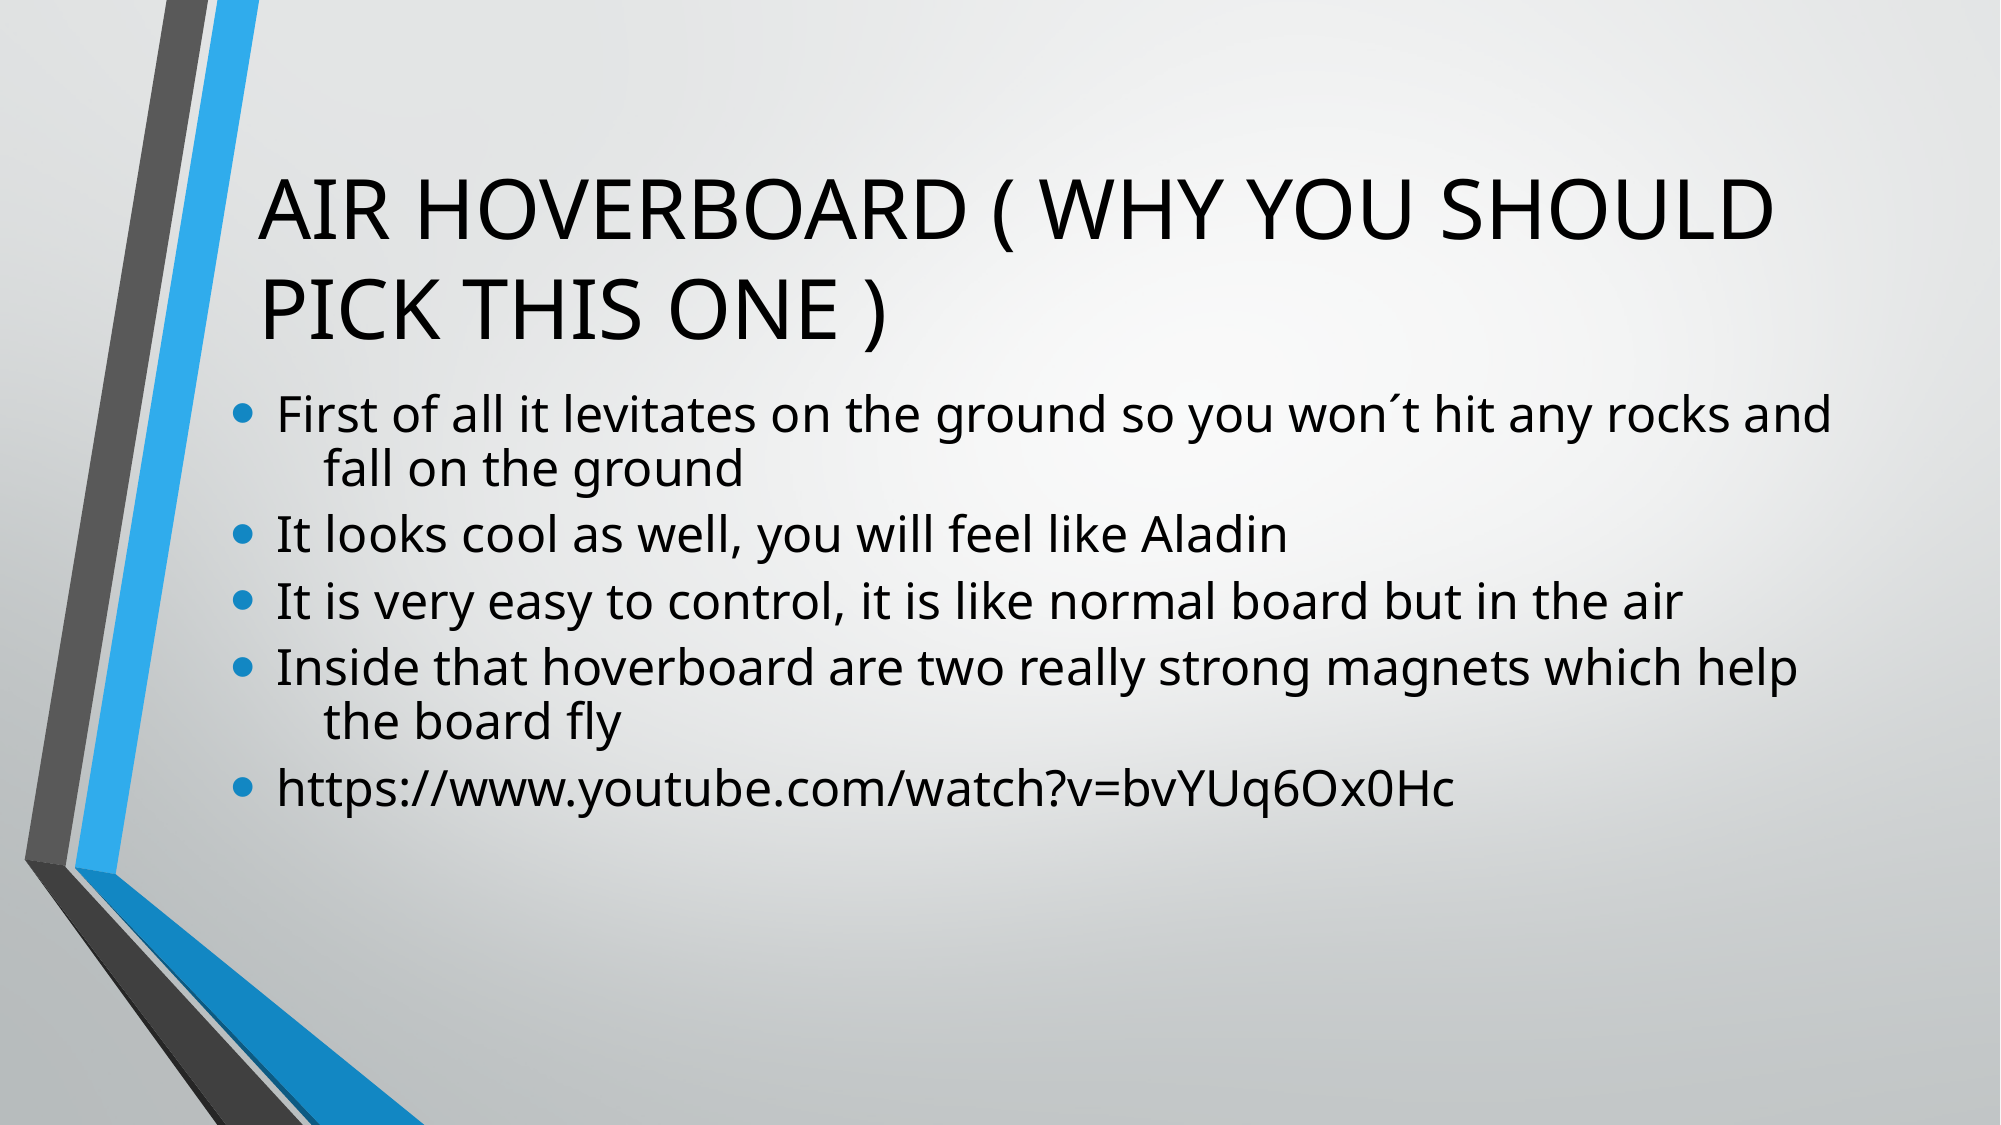

# AIR HOVERBOARD ( WHY YOU SHOULD PICK THIS ONE )
First of all it levitates on the ground so you won´t hit any rocks and fall on the ground
It looks cool as well, you will feel like Aladin
It is very easy to control, it is like normal board but in the air
Inside that hoverboard are two really strong magnets which help the board fly
https://www.youtube.com/watch?v=bvYUq6Ox0Hc